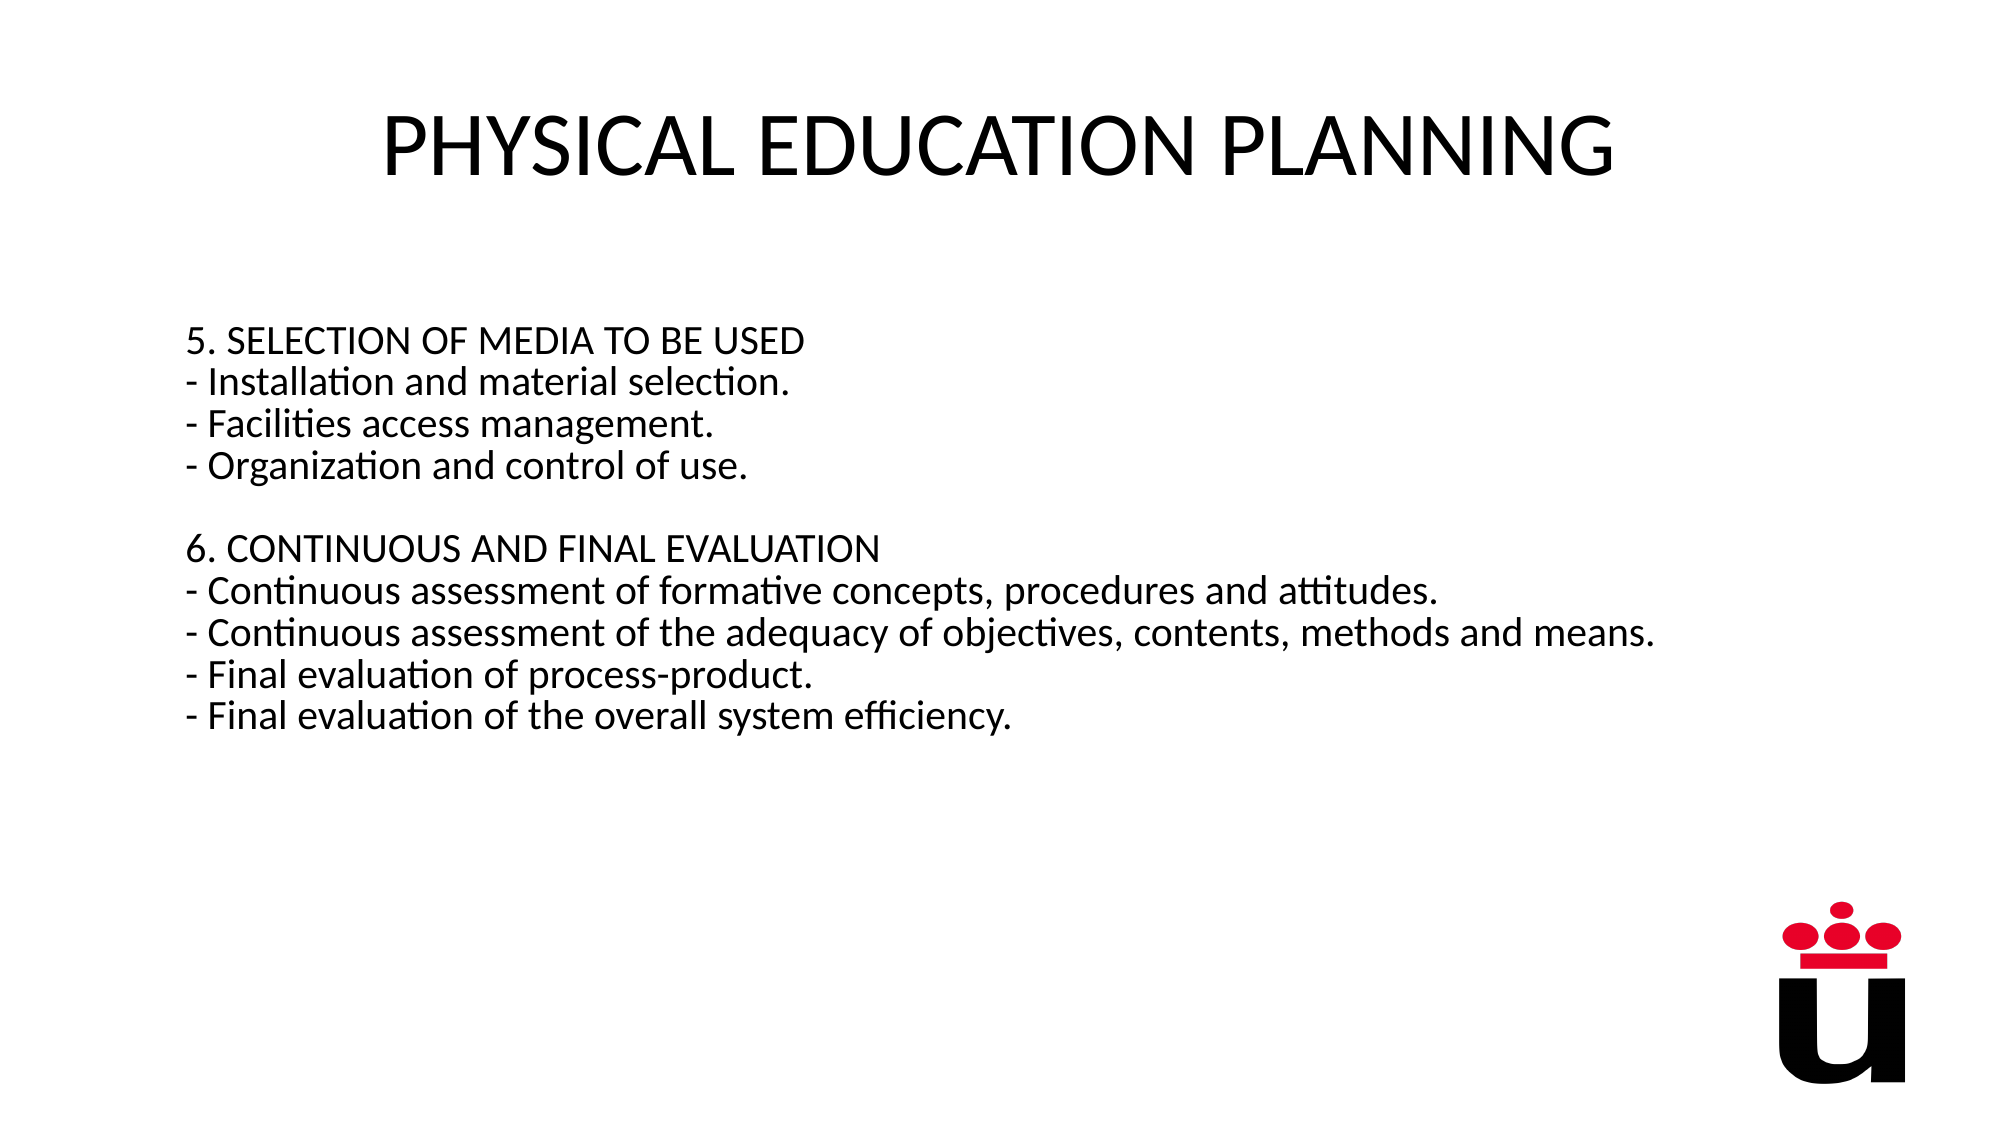

# PHYSICAL EDUCATION PLANNING
5. SELECTION OF MEDIA TO BE USED
- Installation and material selection.
- Facilities access management.
- Organization and control of use.
6. CONTINUOUS AND FINAL EVALUATION
- Continuous assessment of formative concepts, procedures and attitudes.
- Continuous assessment of the adequacy of objectives, contents, methods and means.
- Final evaluation of process-product.
- Final evaluation of the overall system efficiency.